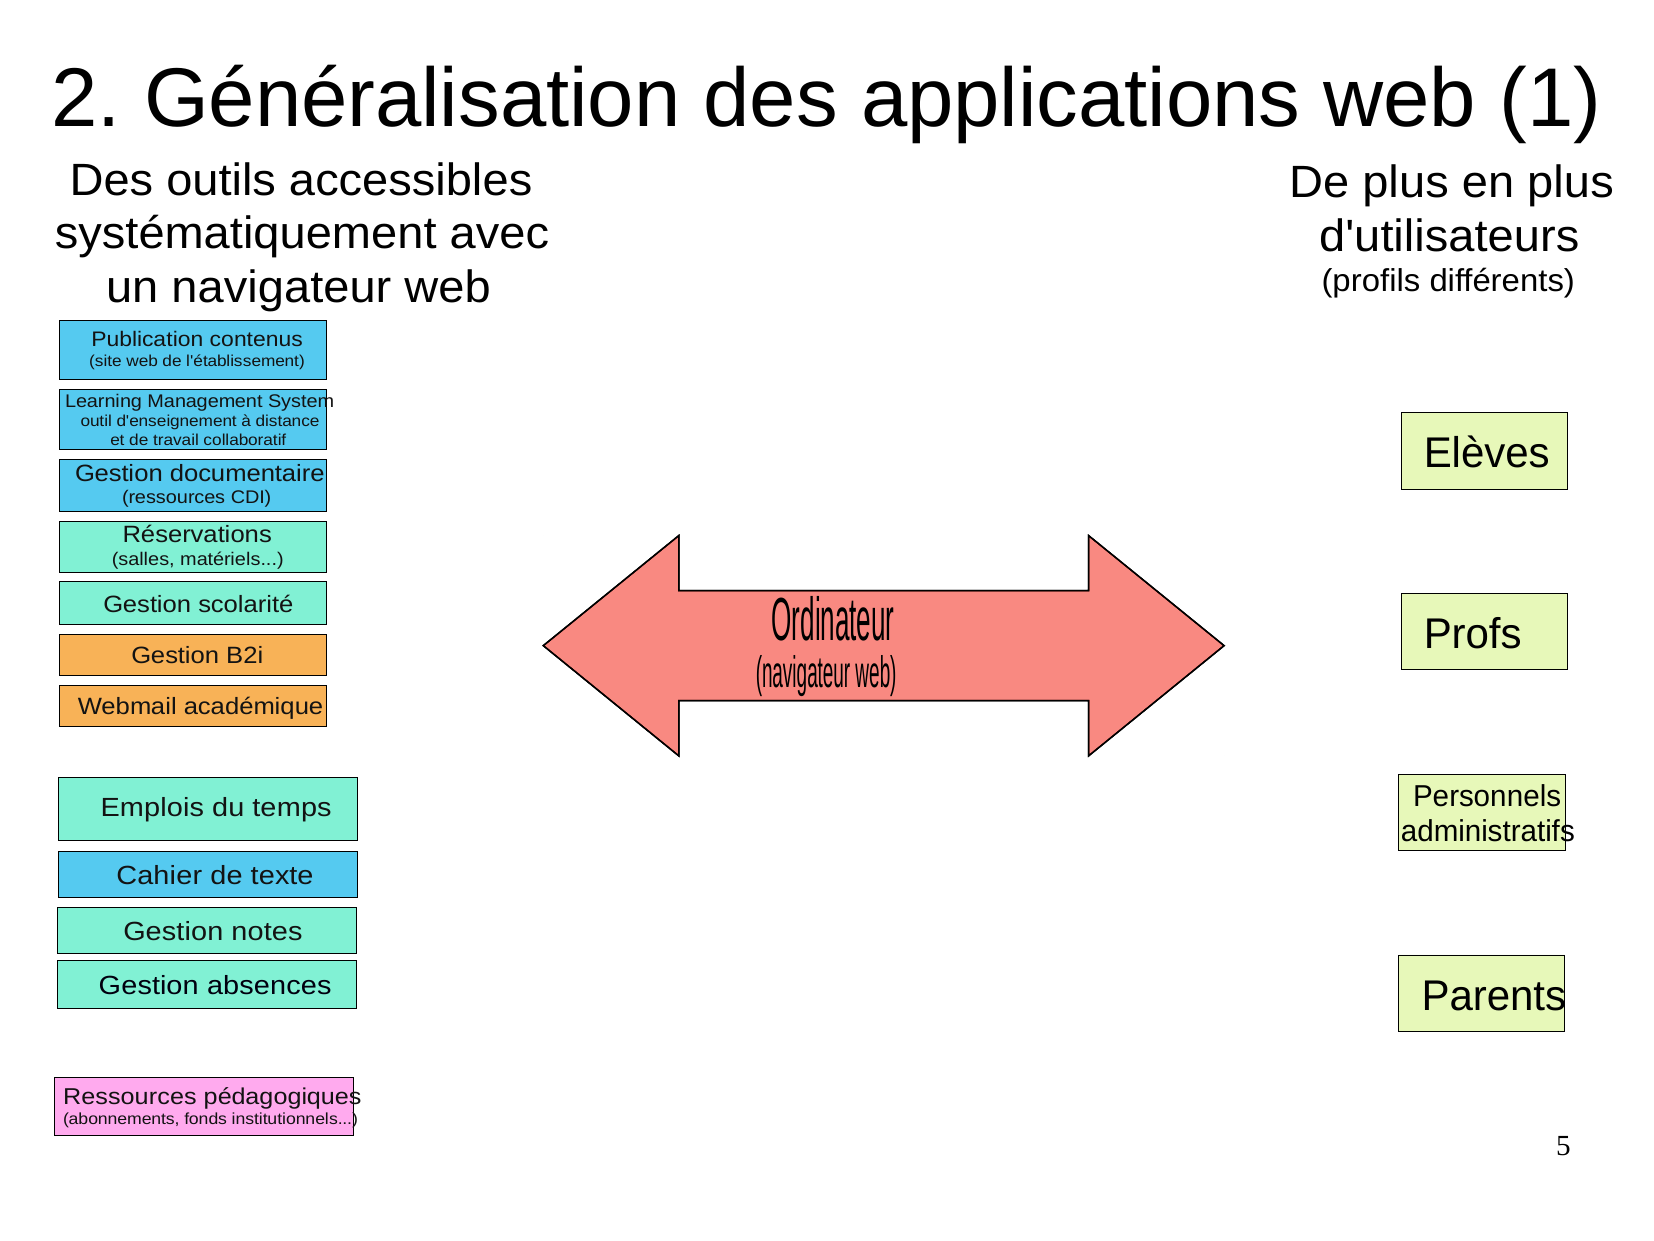

# 2. Généralisation des applications web (1)
Des outils accessibles
De plus en plus
systématiquement avec
d'utilisateurs
un navigateur web
(profils différents)
Publication contenus
(site web de l'établissement)
Learning Management System
outil d'enseignement à distance
Elèves
et de travail collaboratif
Gestion documentaire
(ressources CDI)
Réservations
(salles, matériels...)
Ordinateur
Gestion scolarité
Profs
Gestion B2i
(navigateur web)
Webmail académique
Personnels
Emplois du temps
administratifs
Cahier de texte
Gestion notes
Gestion absences
Parents
Ressources pédagogiques
(abonnements, fonds institutionnels...)
5